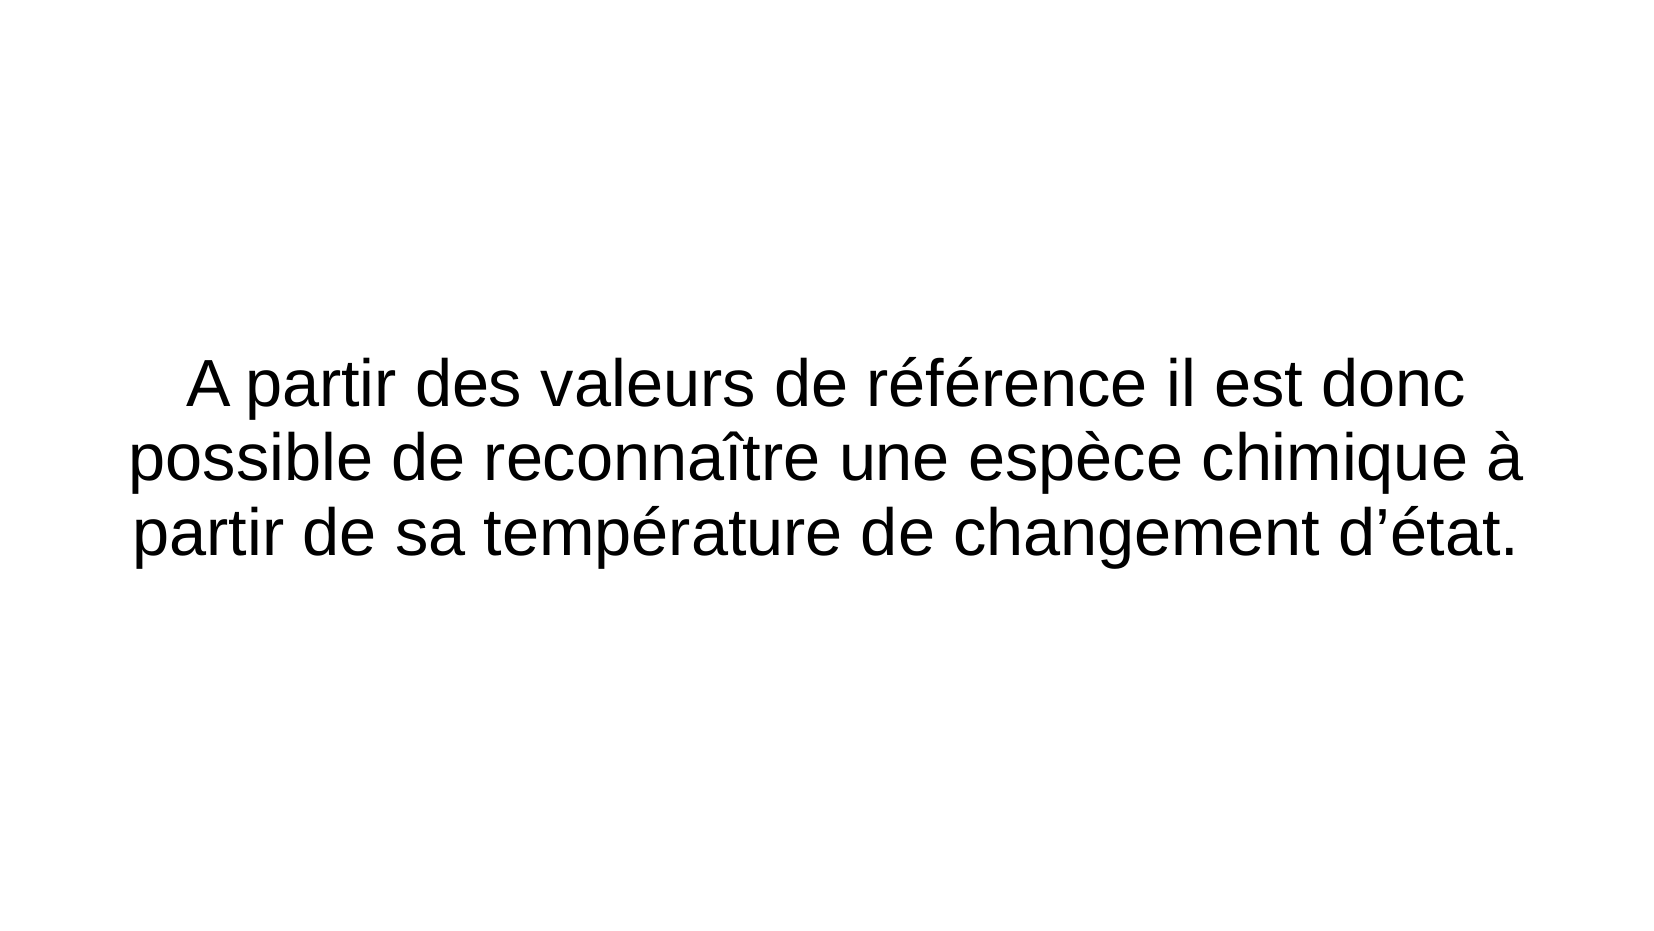

# A partir des valeurs de référence il est donc possible de reconnaître une espèce chimique à partir de sa température de changement d’état.